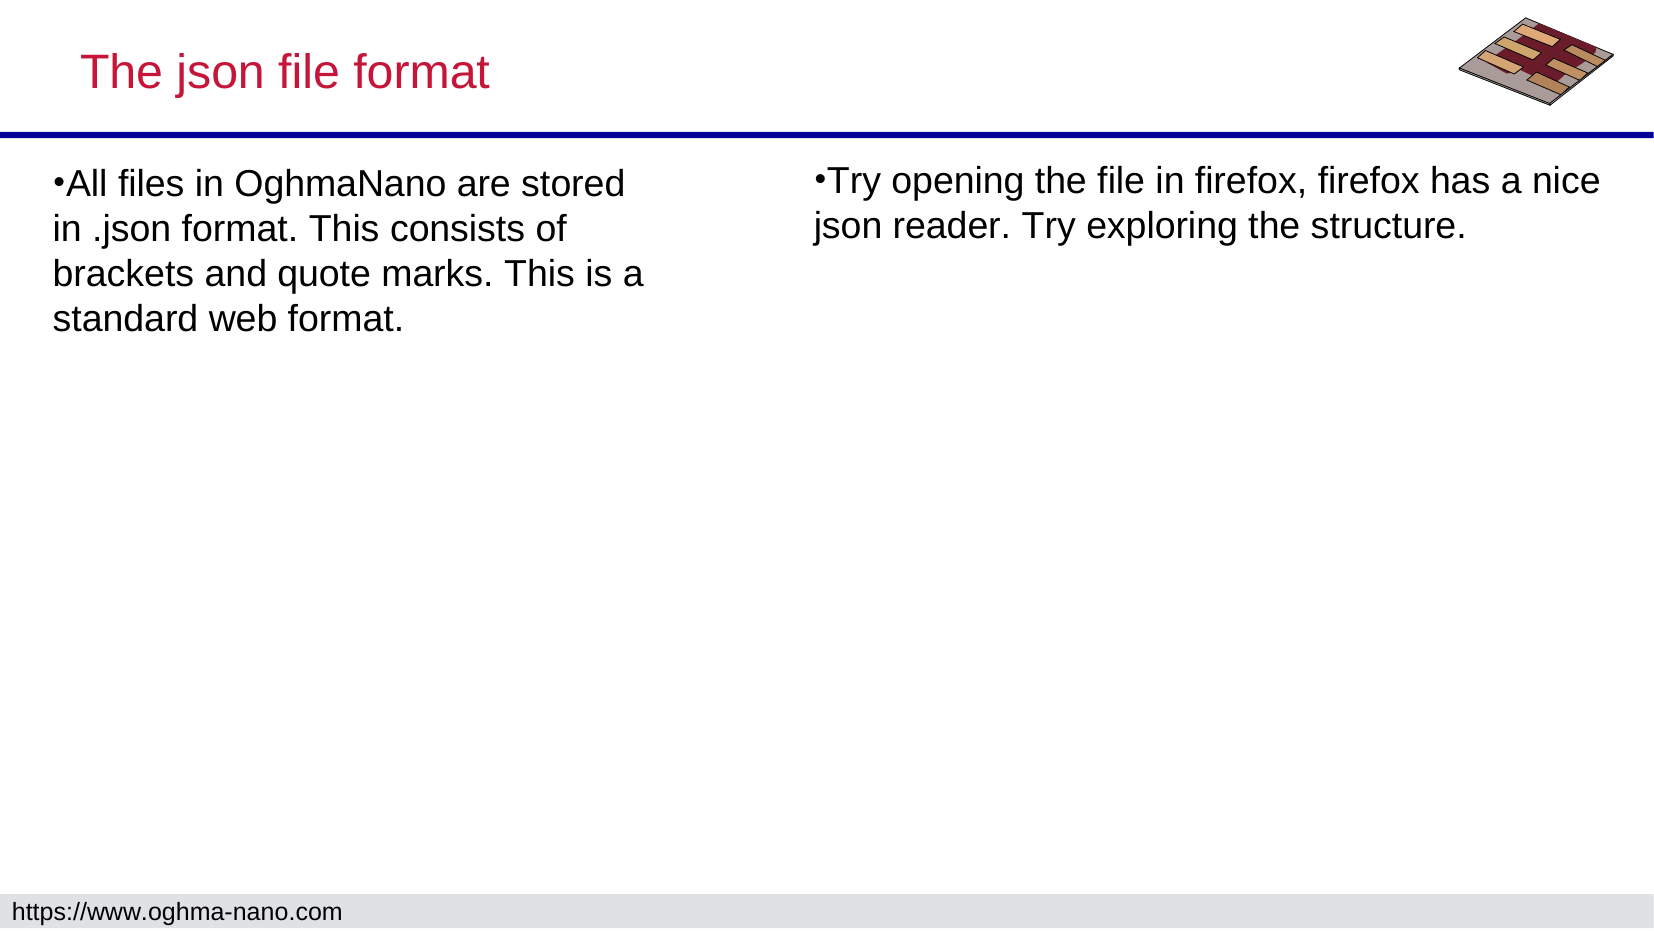

# The json file format
Try opening the file in firefox, firefox has a nice json reader. Try exploring the structure.
All files in OghmaNano are stored in .json format. This consists of brackets and quote marks. This is a standard web format.